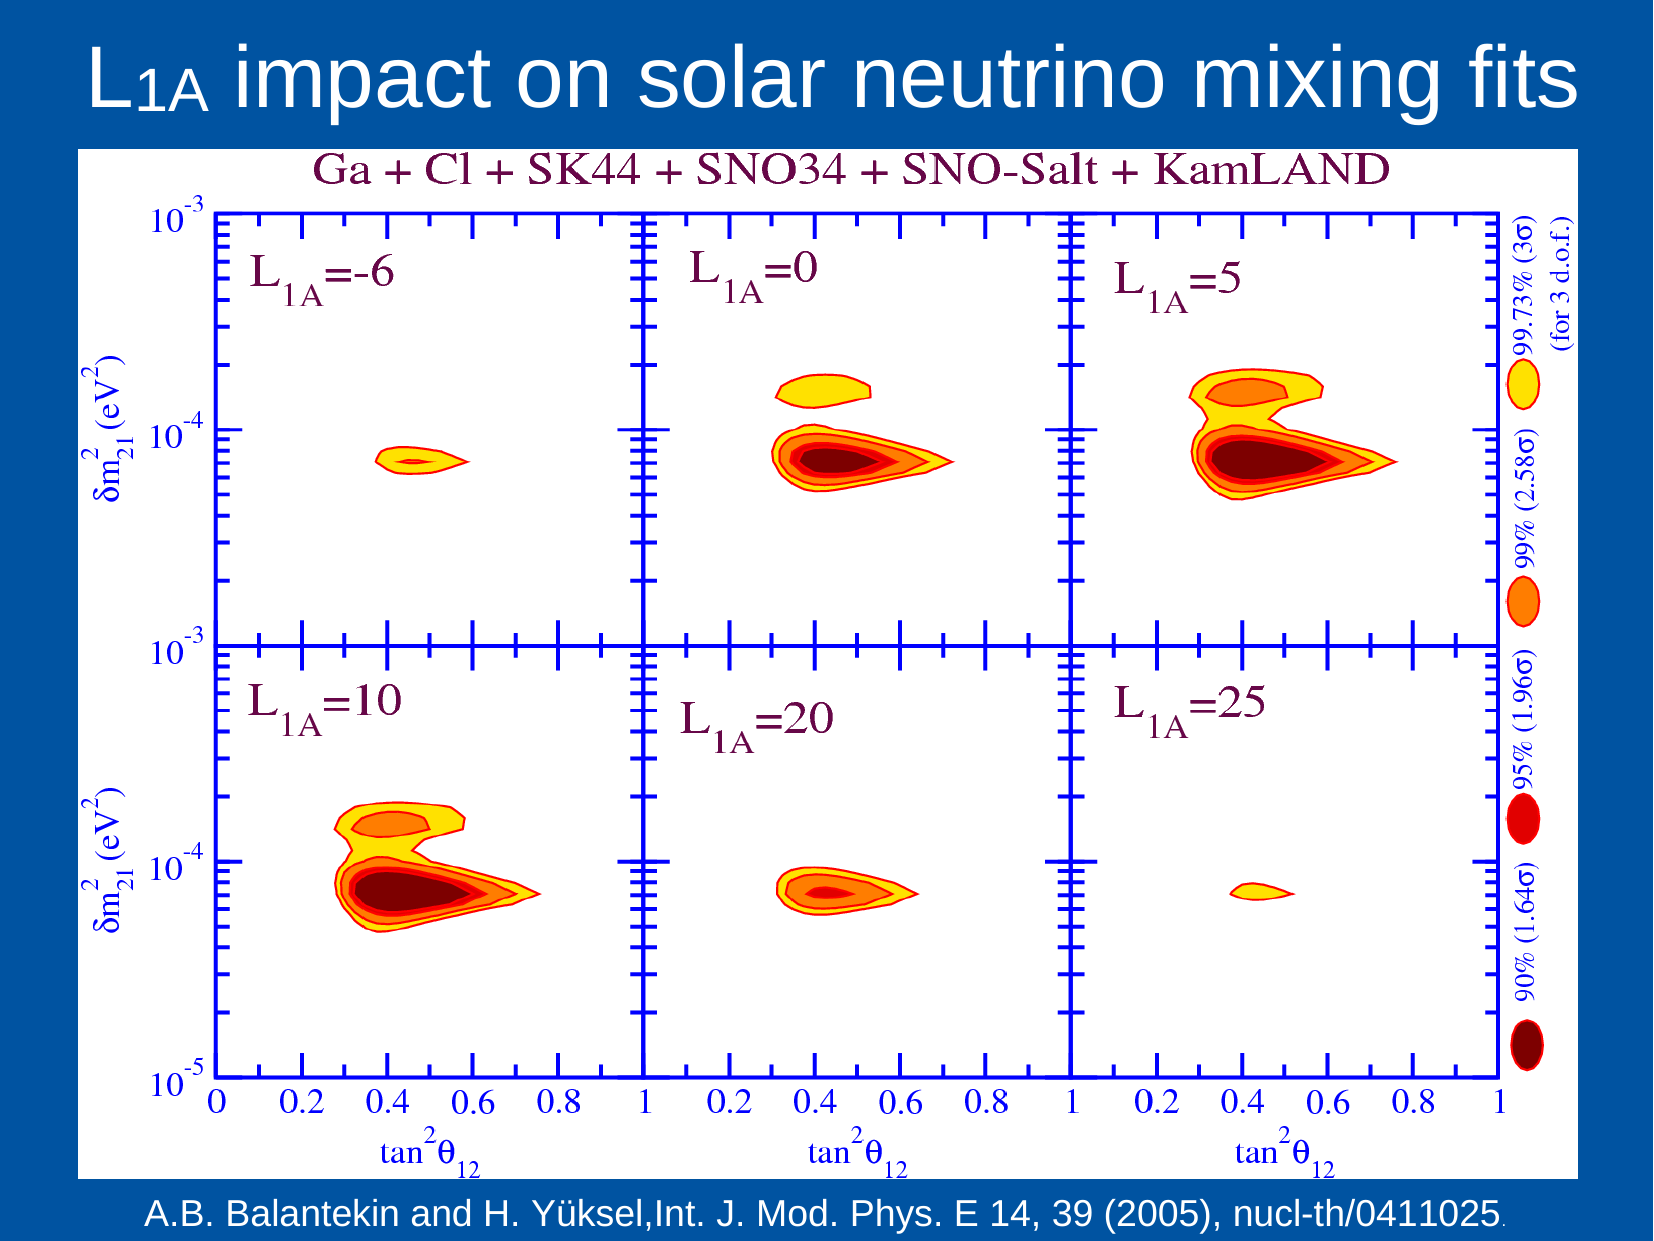

L1A impact on solar neutrino mixing fits
A.B. Balantekin and H. Yüksel,Int. J. Mod. Phys. E 14, 39 (2005), nucl-th/0411025.